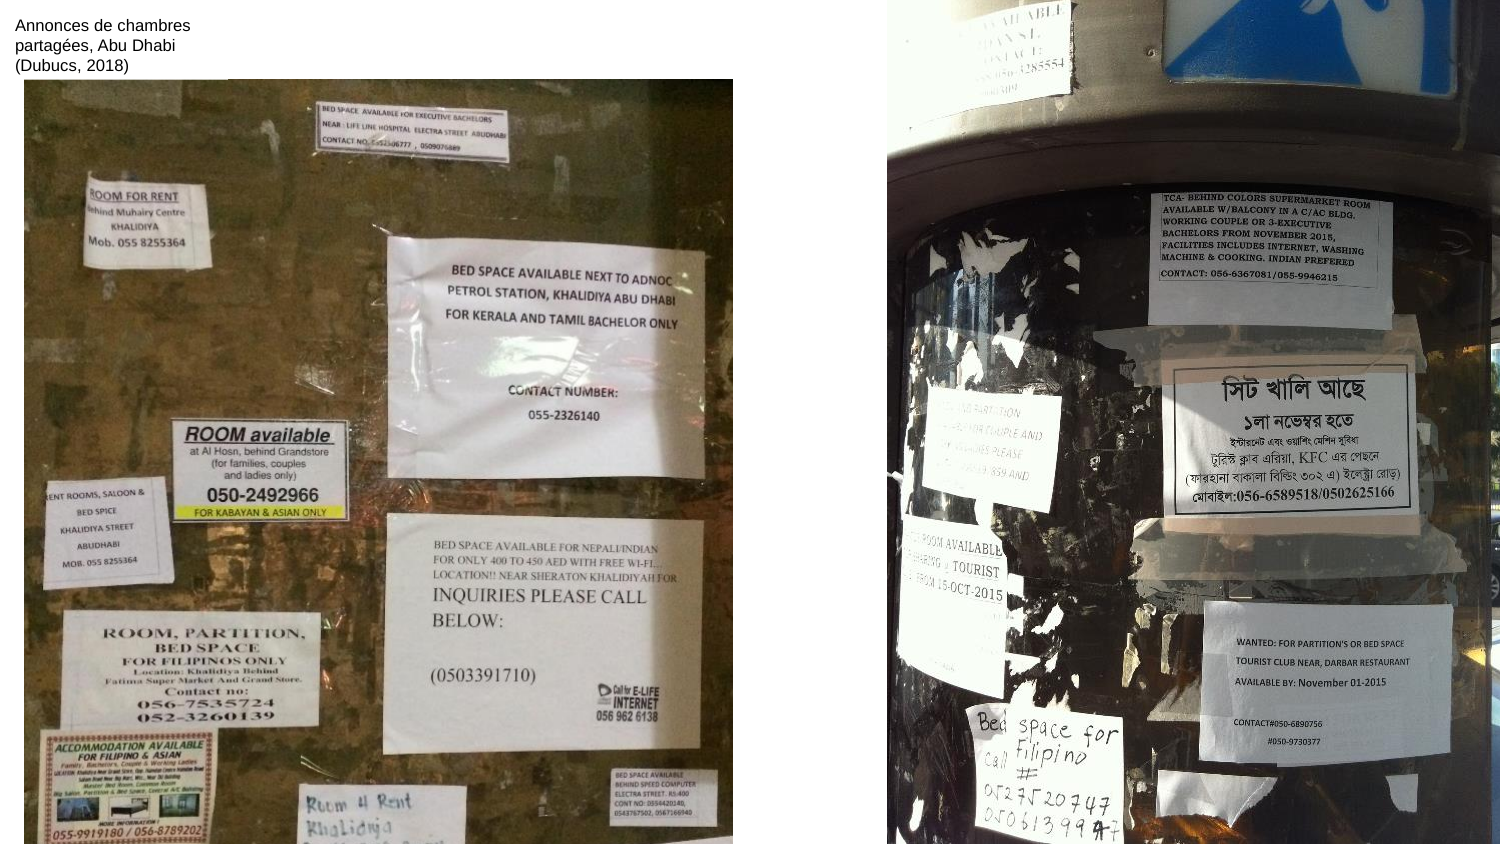

Annonces de chambres partagées, Abu Dhabi (Dubucs, 2018)
#